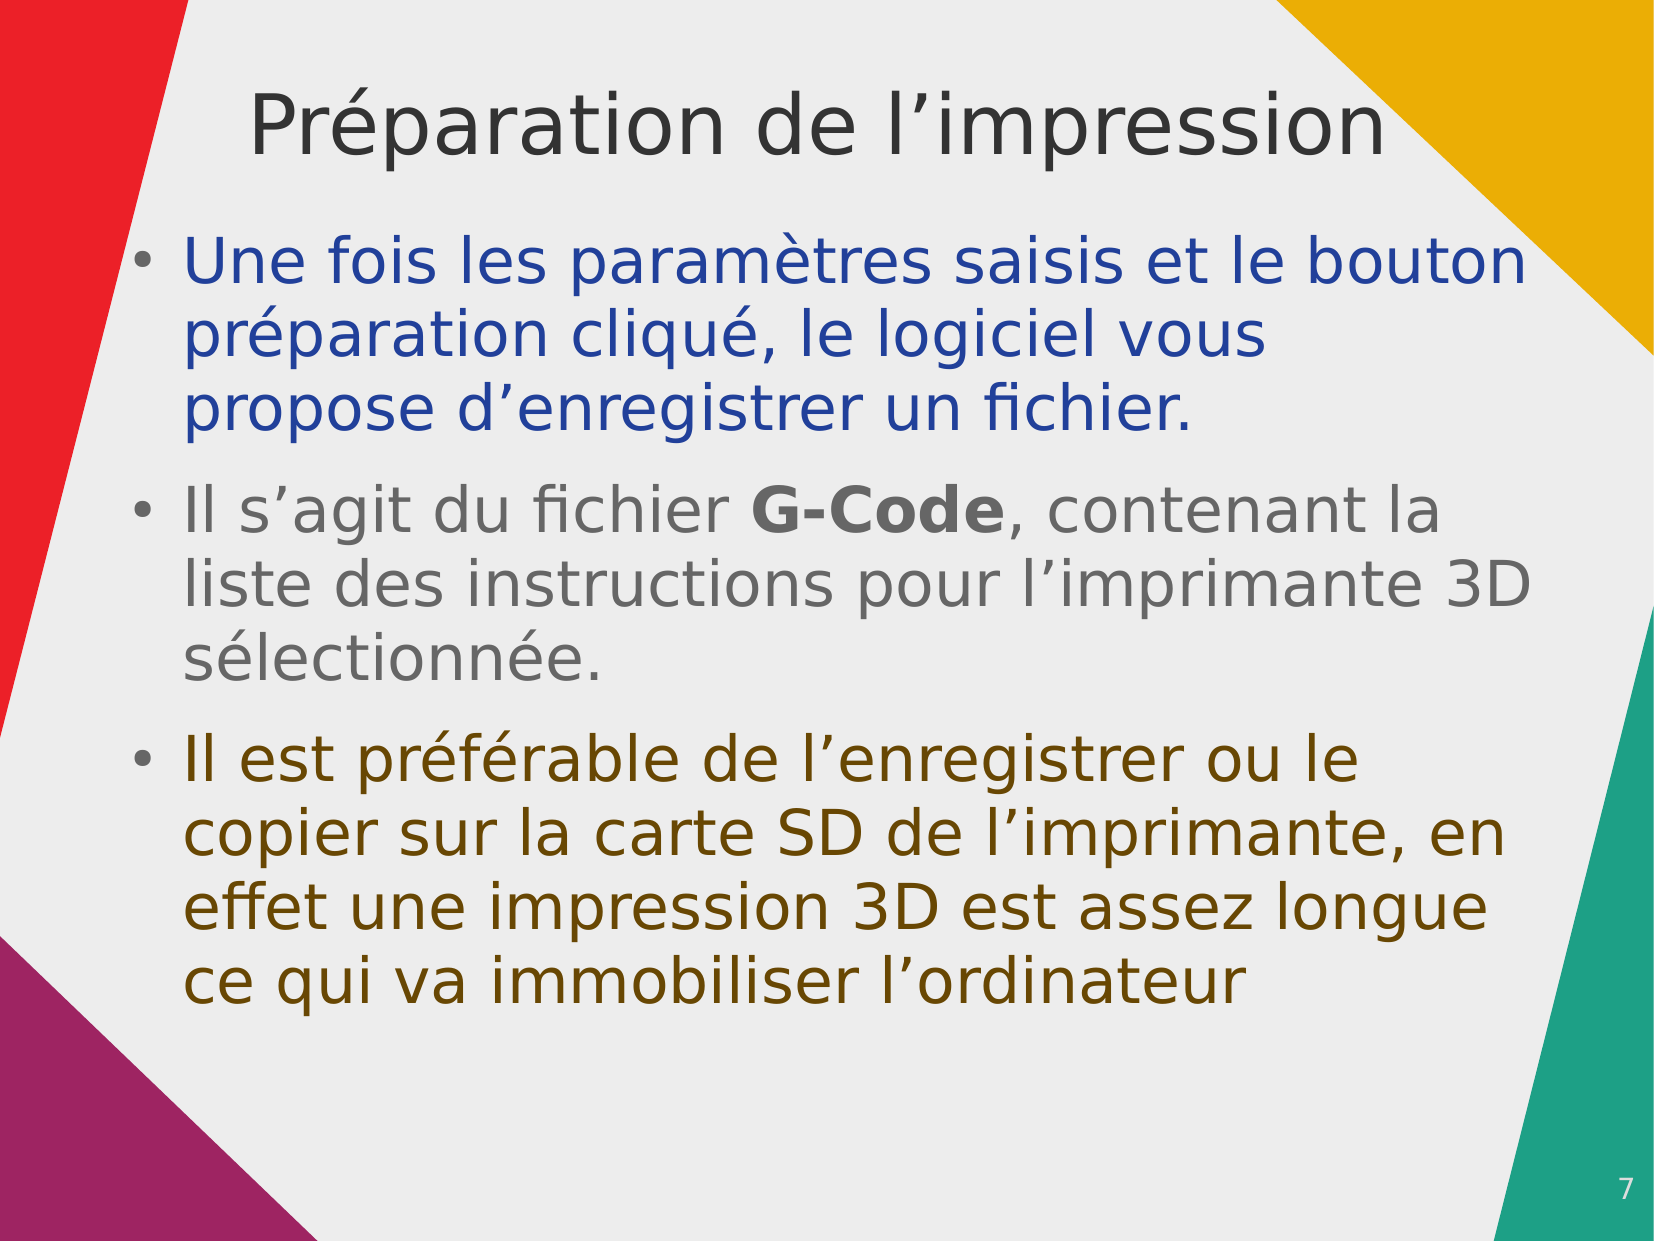

# Préparation de l’impression
Une fois les paramètres saisis et le bouton préparation cliqué, le logiciel vous propose d’enregistrer un fichier.
Il s’agit du fichier G-Code, contenant la liste des instructions pour l’imprimante 3D sélectionnée.
Il est préférable de l’enregistrer ou le copier sur la carte SD de l’imprimante, en effet une impression 3D est assez longue ce qui va immobiliser l’ordinateur
7